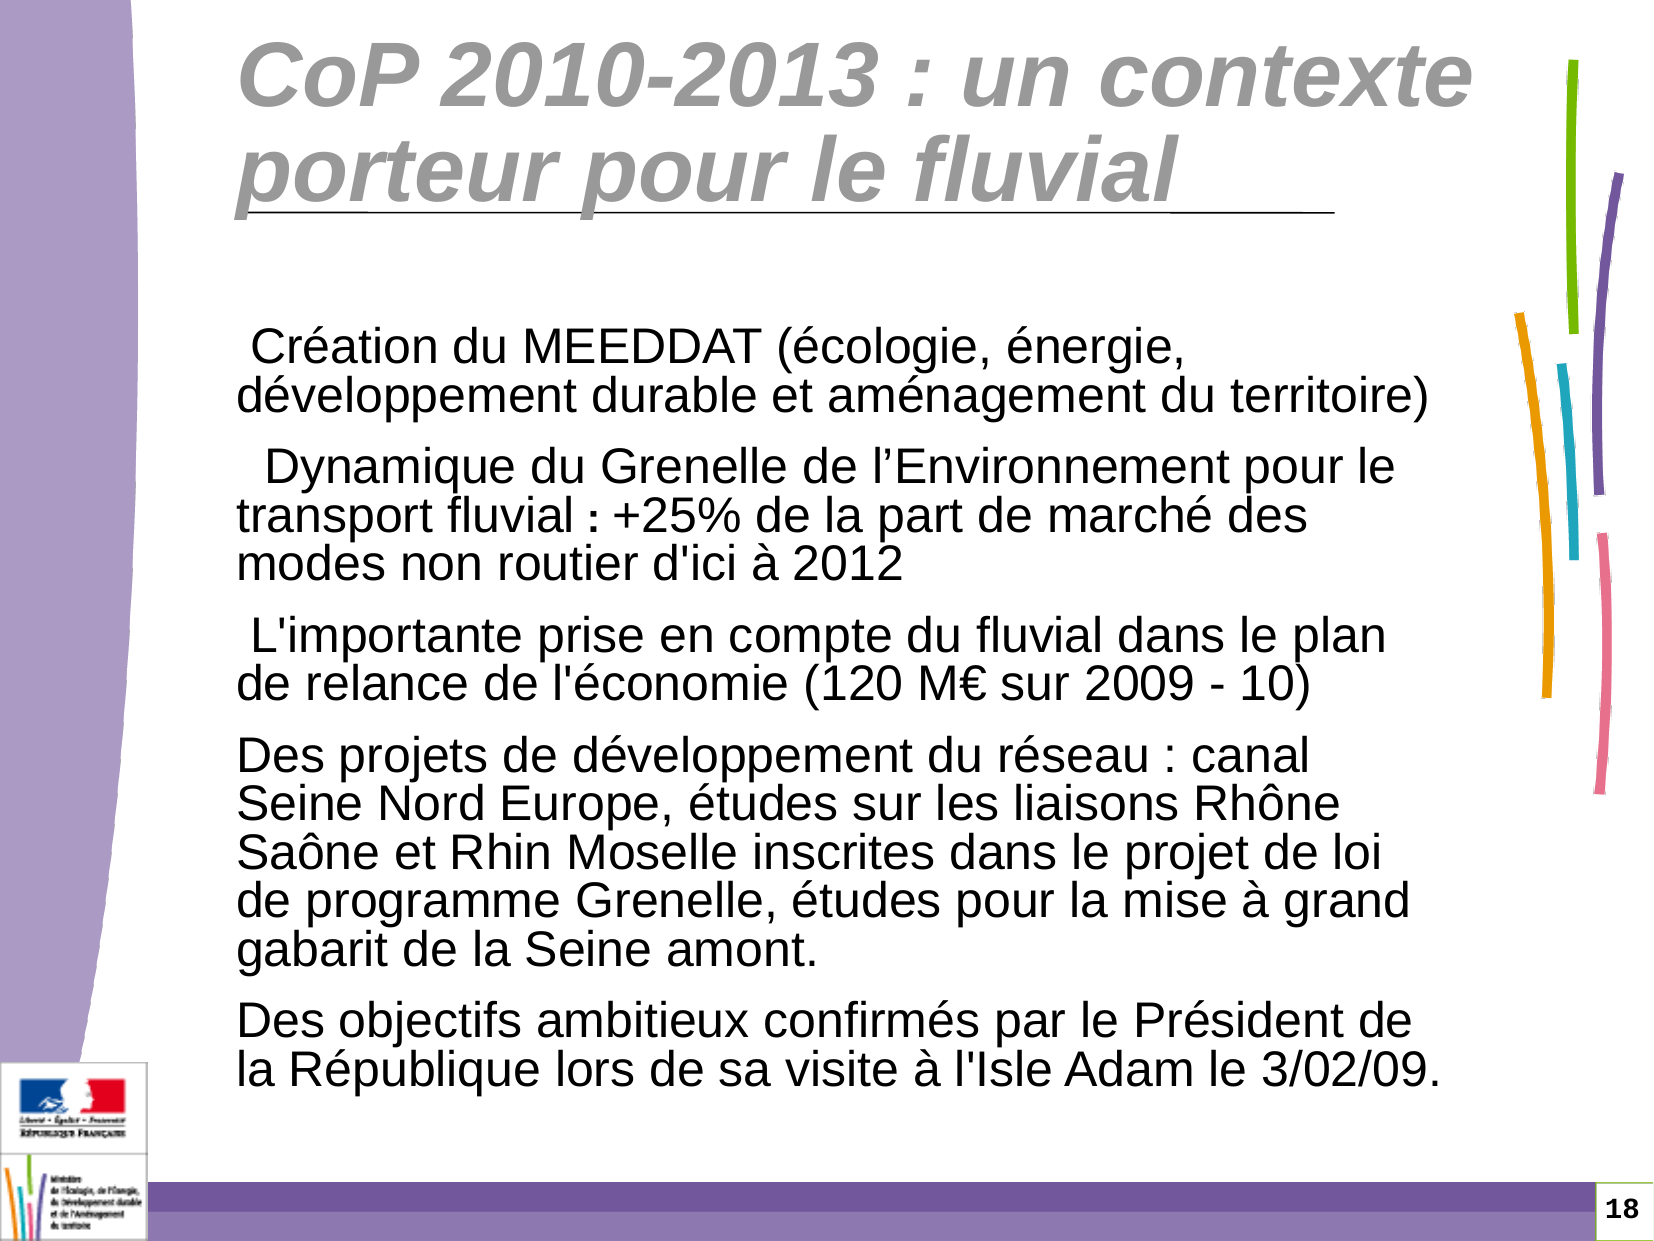

# CoP 2010-2013 : un contexte porteur pour le fluvial
 Création du MEEDDAT (écologie, énergie, développement durable et aménagement du territoire)
 Dynamique du Grenelle de l’Environnement pour le transport fluvial : +25% de la part de marché des modes non routier d'ici à 2012
 L'importante prise en compte du fluvial dans le plan de relance de l'économie (120 M€ sur 2009 - 10)
Des projets de développement du réseau : canal Seine Nord Europe, études sur les liaisons Rhône Saône et Rhin Moselle inscrites dans le projet de loi de programme Grenelle, études pour la mise à grand gabarit de la Seine amont.
Des objectifs ambitieux confirmés par le Président de la République lors de sa visite à l'Isle Adam le 3/02/09.
18